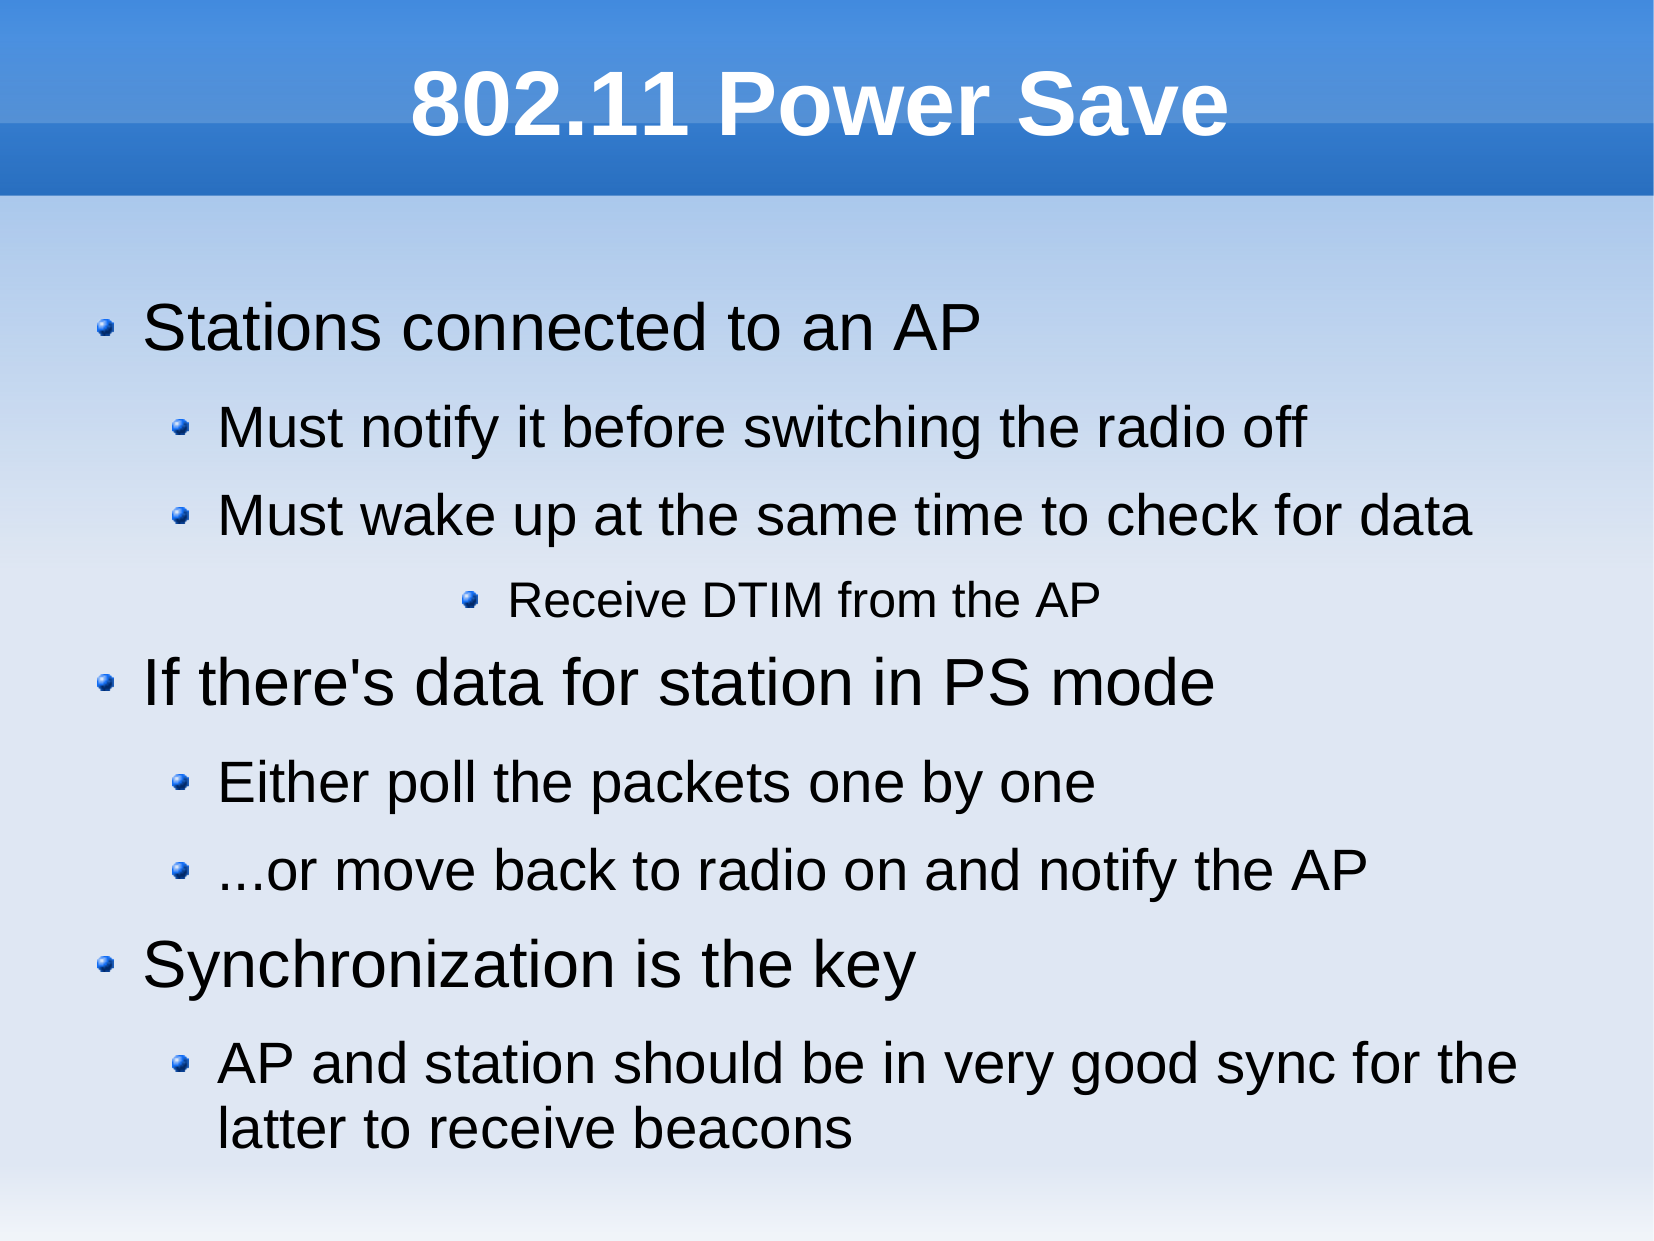

# 802.11 Power Save
Stations connected to an AP
Must notify it before switching the radio off
Must wake up at the same time to check for data
Receive DTIM from the AP
If there's data for station in PS mode
Either poll the packets one by one
...or move back to radio on and notify the AP
Synchronization is the key
AP and station should be in very good sync for the latter to receive beacons